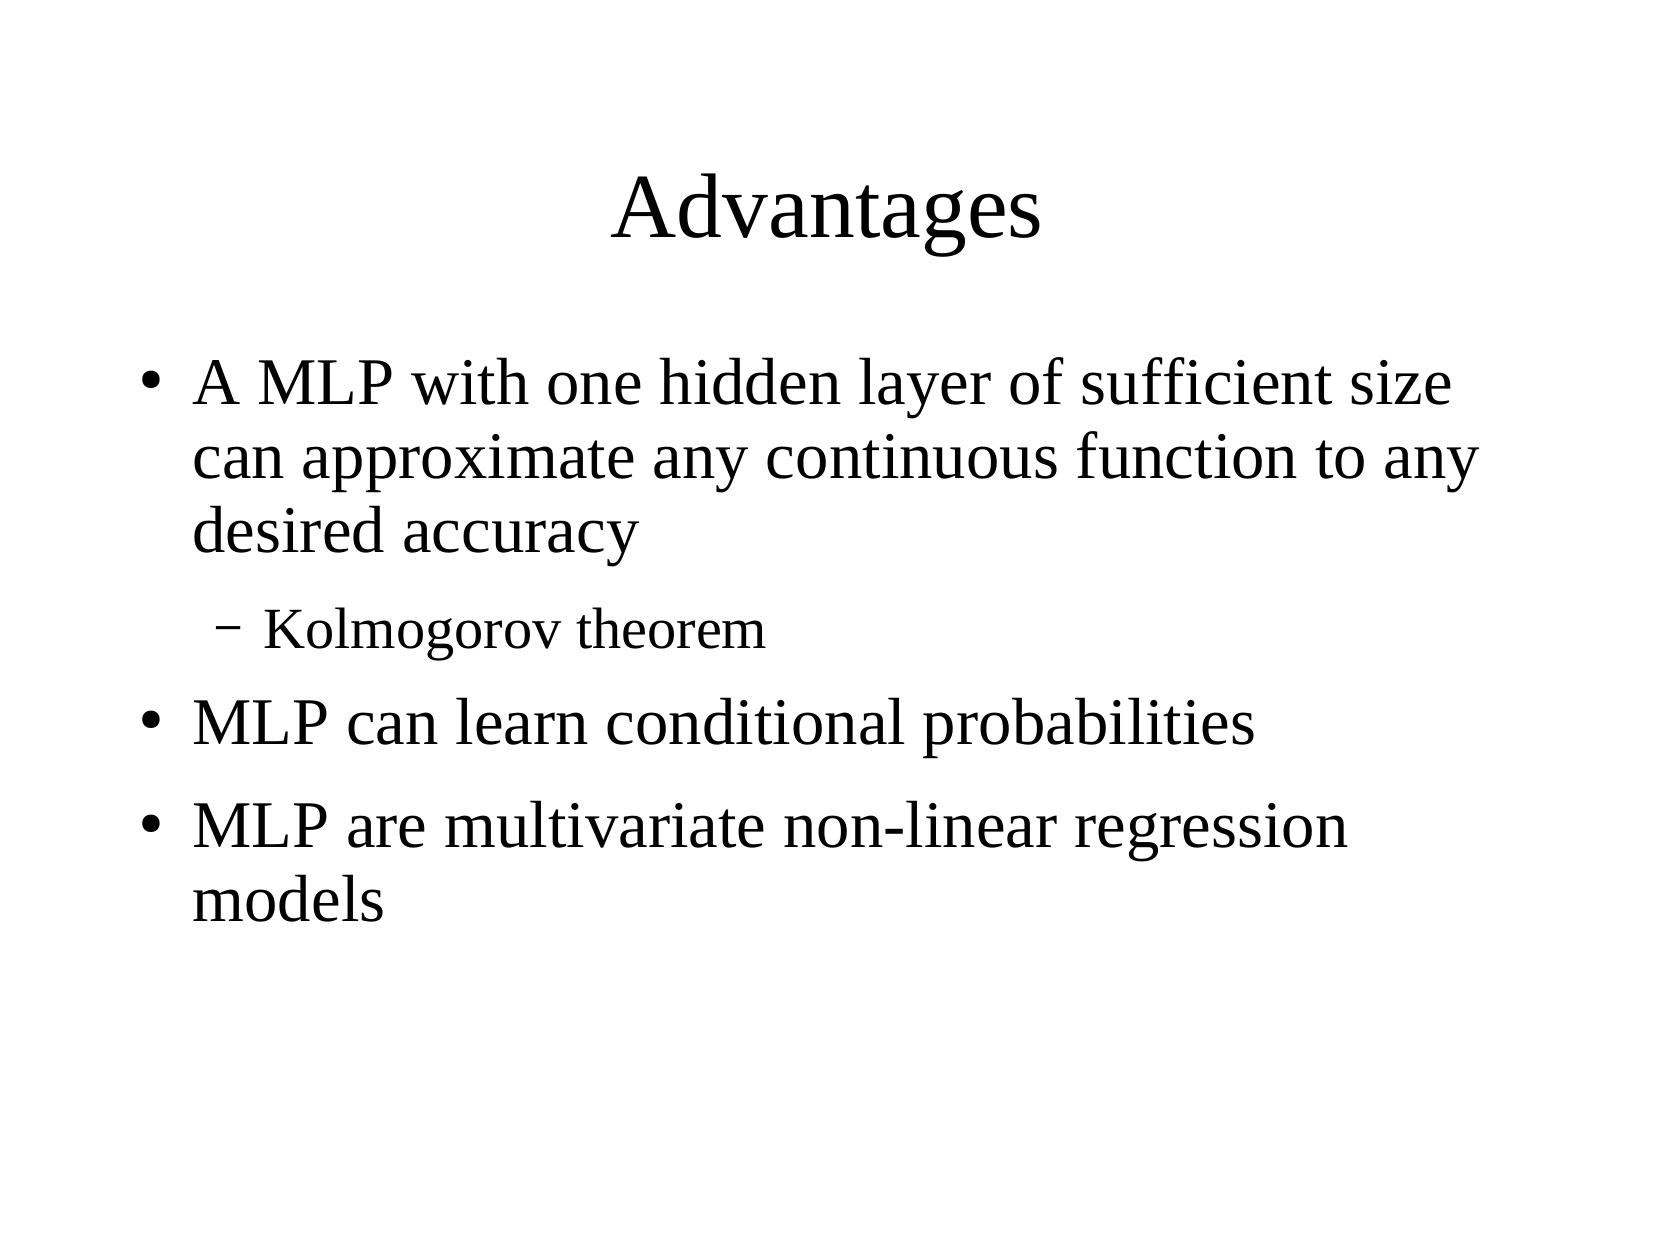

# Advantages
A MLP with one hidden layer of sufficient size can approximate any continuous function to any desired accuracy
Kolmogorov theorem
MLP can learn conditional probabilities
MLP are multivariate non-linear regression models